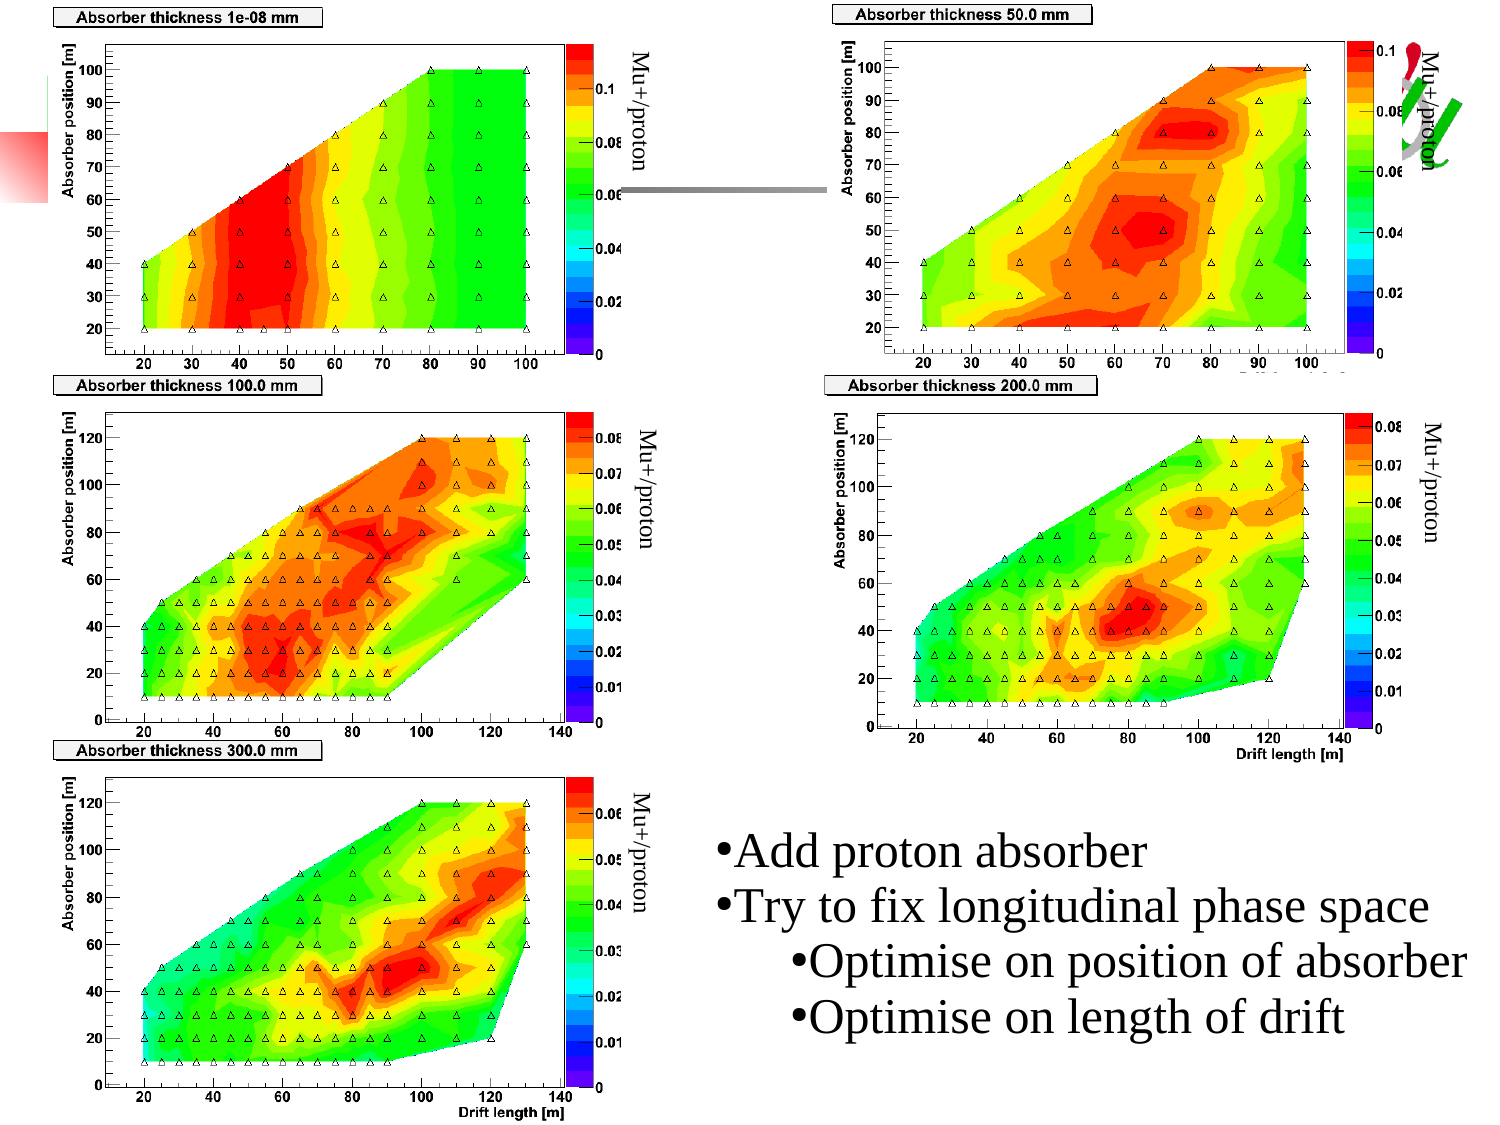

# Muon rate
Mu+/proton
Mu+/proton
Mu+/proton
Mu+/proton
Add proton absorber
Try to fix longitudinal phase space
Optimise on position of absorber
Optimise on length of drift
Mu+/proton